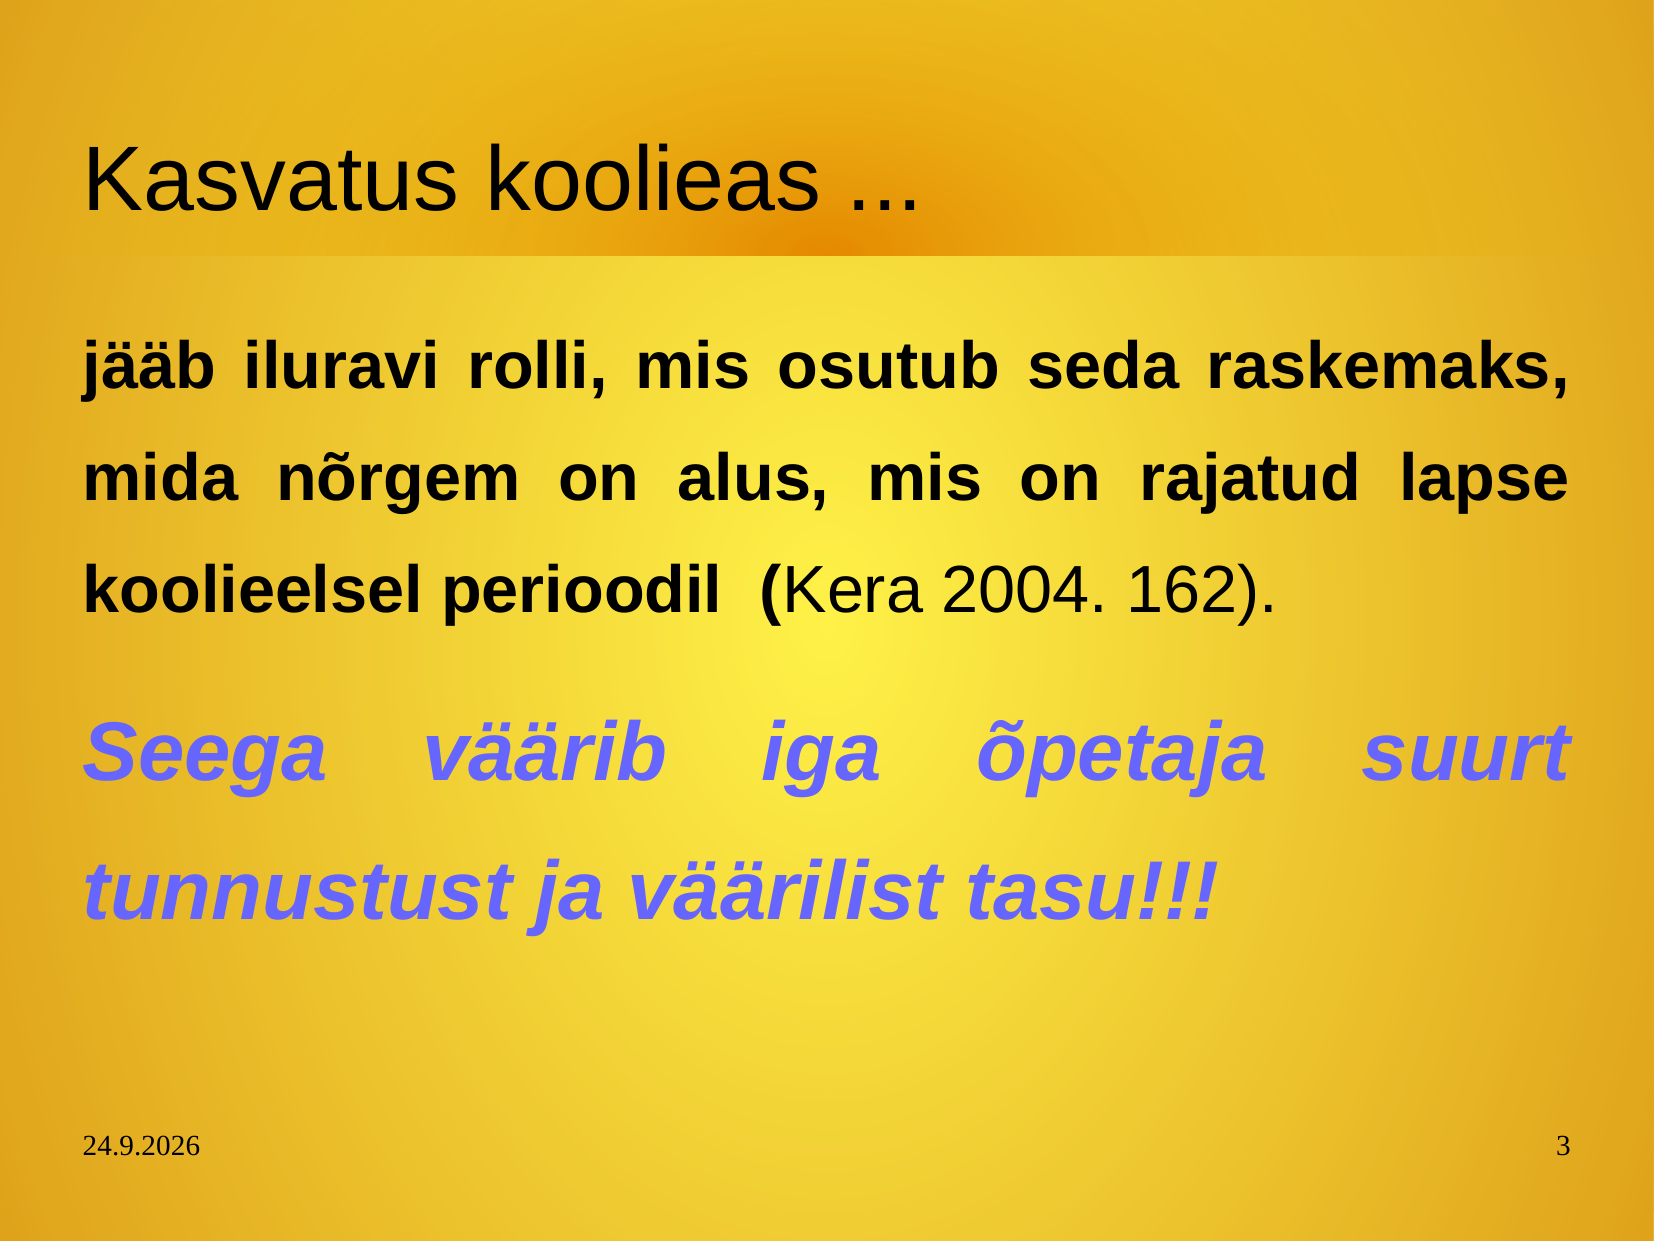

# Kasvatus koolieas ...
jääb iluravi rolli, mis osutub seda raskemaks, mida nõrgem on alus, mis on rajatud lapse koolieelsel perioodil (Kera 2004. 162).
Seega väärib iga õpetaja suurt tunnustust ja väärilist tasu!!!
3